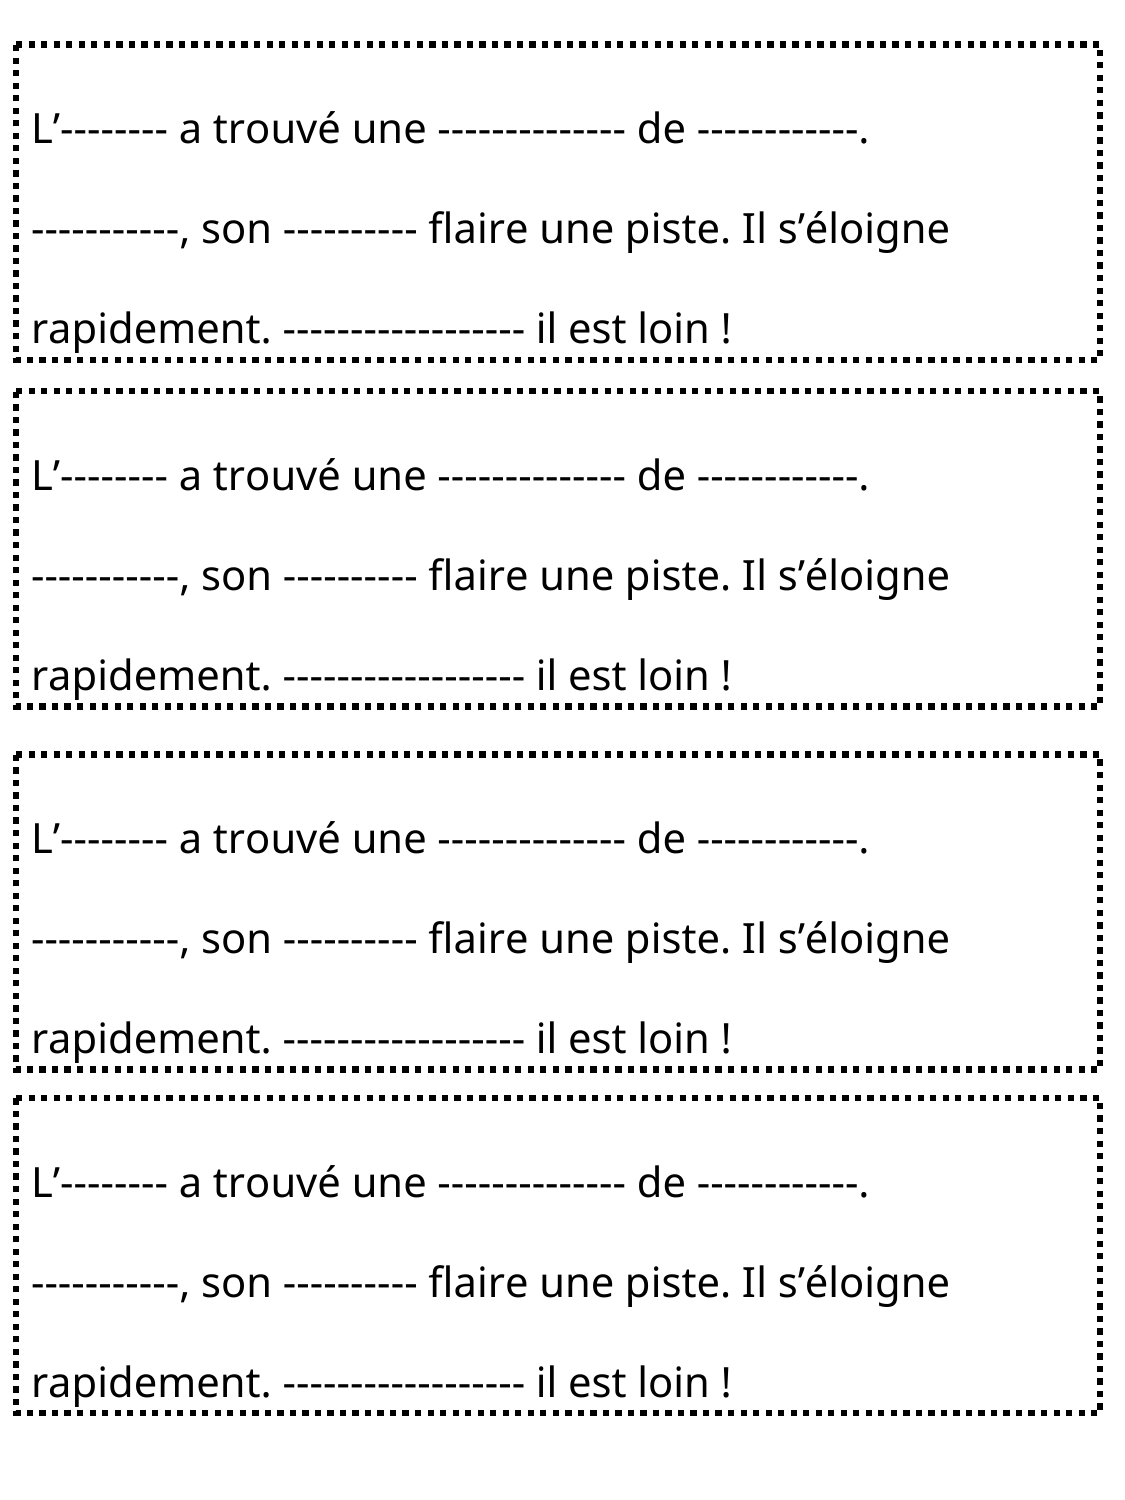

L’-------- a trouvé une -------------- de ------------.
-----------, son ---------- flaire une piste. Il s’éloigne
rapidement. ------------------ il est loin !
L’-------- a trouvé une -------------- de ------------.
-----------, son ---------- flaire une piste. Il s’éloigne
rapidement. ------------------ il est loin !
L’-------- a trouvé une -------------- de ------------.
-----------, son ---------- flaire une piste. Il s’éloigne
rapidement. ------------------ il est loin !
L’-------- a trouvé une -------------- de ------------.
-----------, son ---------- flaire une piste. Il s’éloigne
rapidement. ------------------ il est loin !